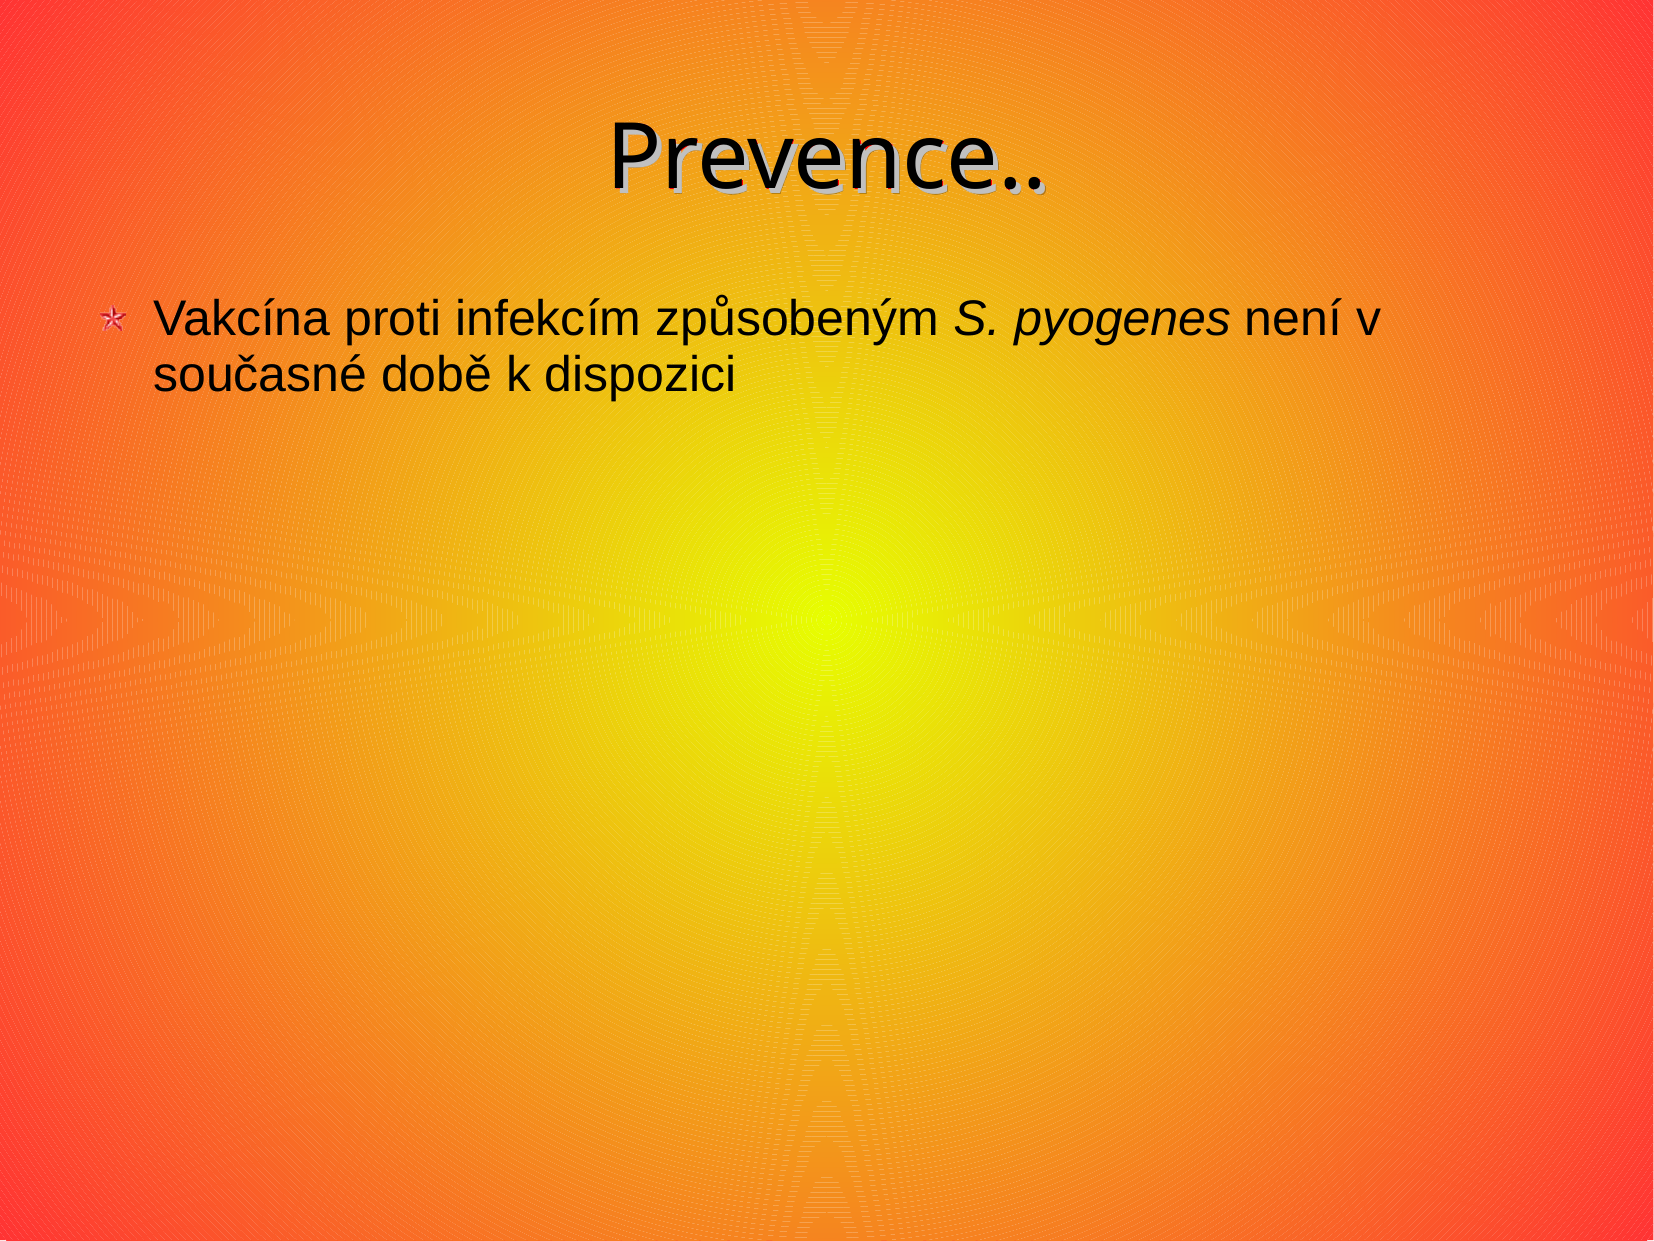

# Prevence..
Vakcína proti infekcím způsobeným S. pyogenes není v současné době k dispozici